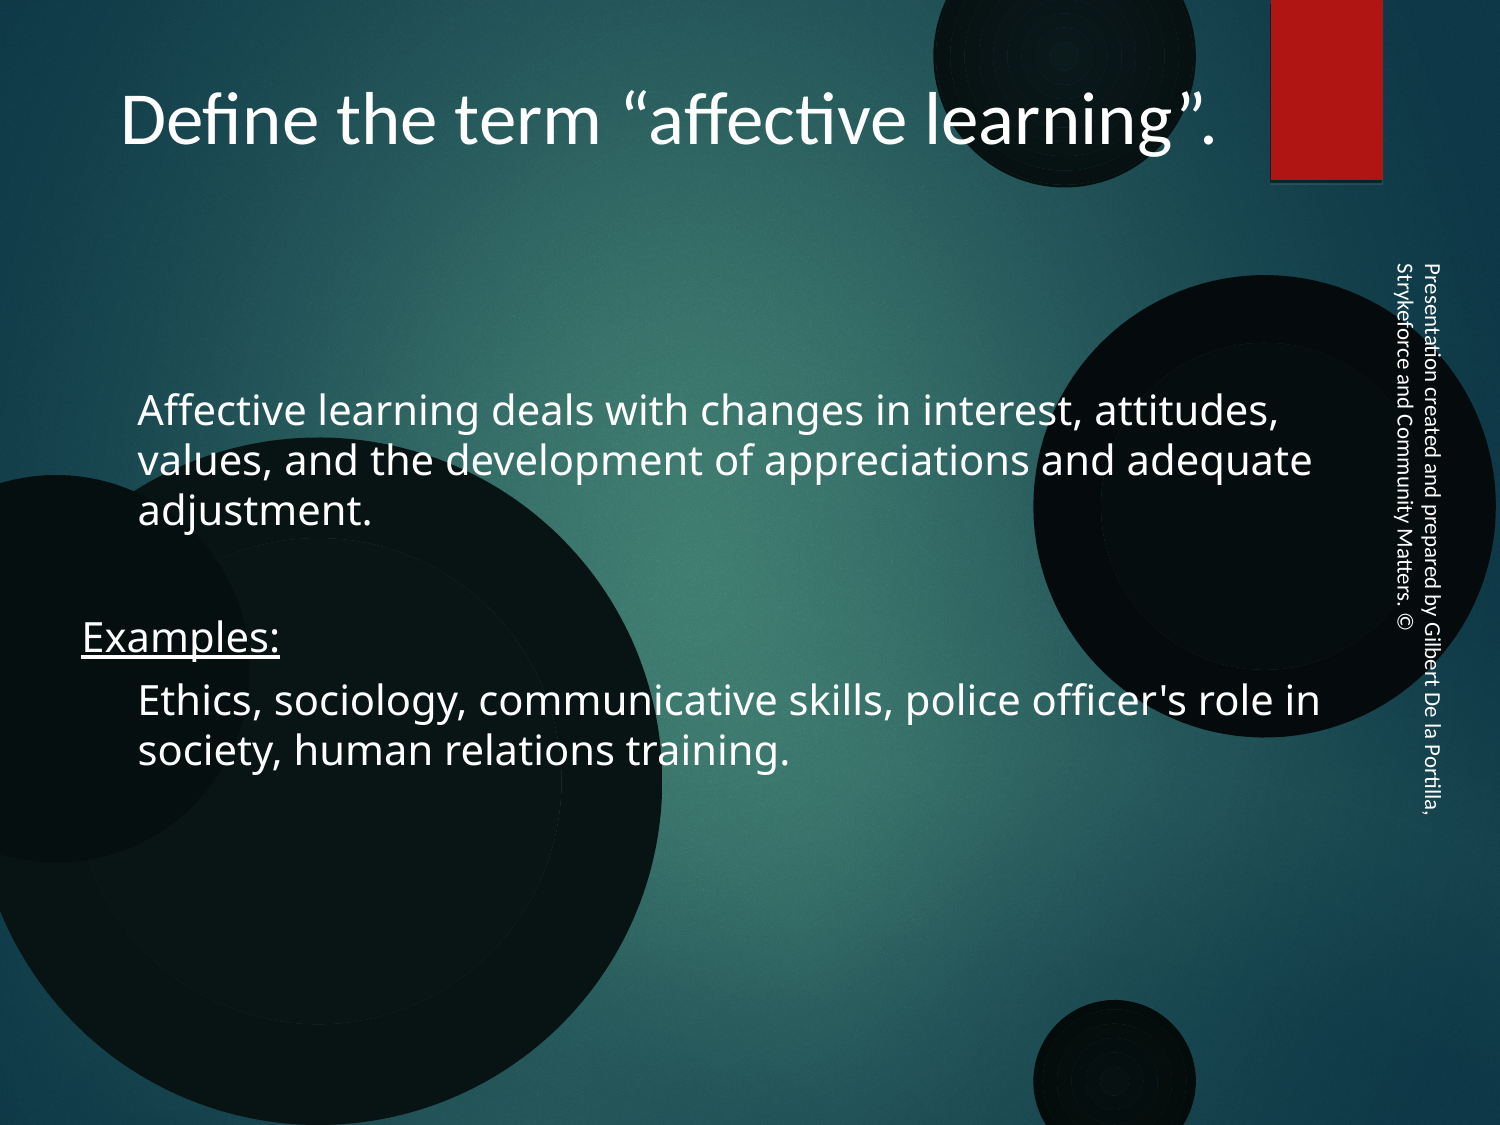

Define the term “affective learning”.
# Affective learning deals with changes in interest, attitudes, values, and the development of appreciations and adequate adjustment.
Examples:
Ethics, sociology, communicative skills, police officer's role in society, human relations training.
Presentation created and prepared by Gilbert De la Portilla, Strykeforce and Community Matters. ©